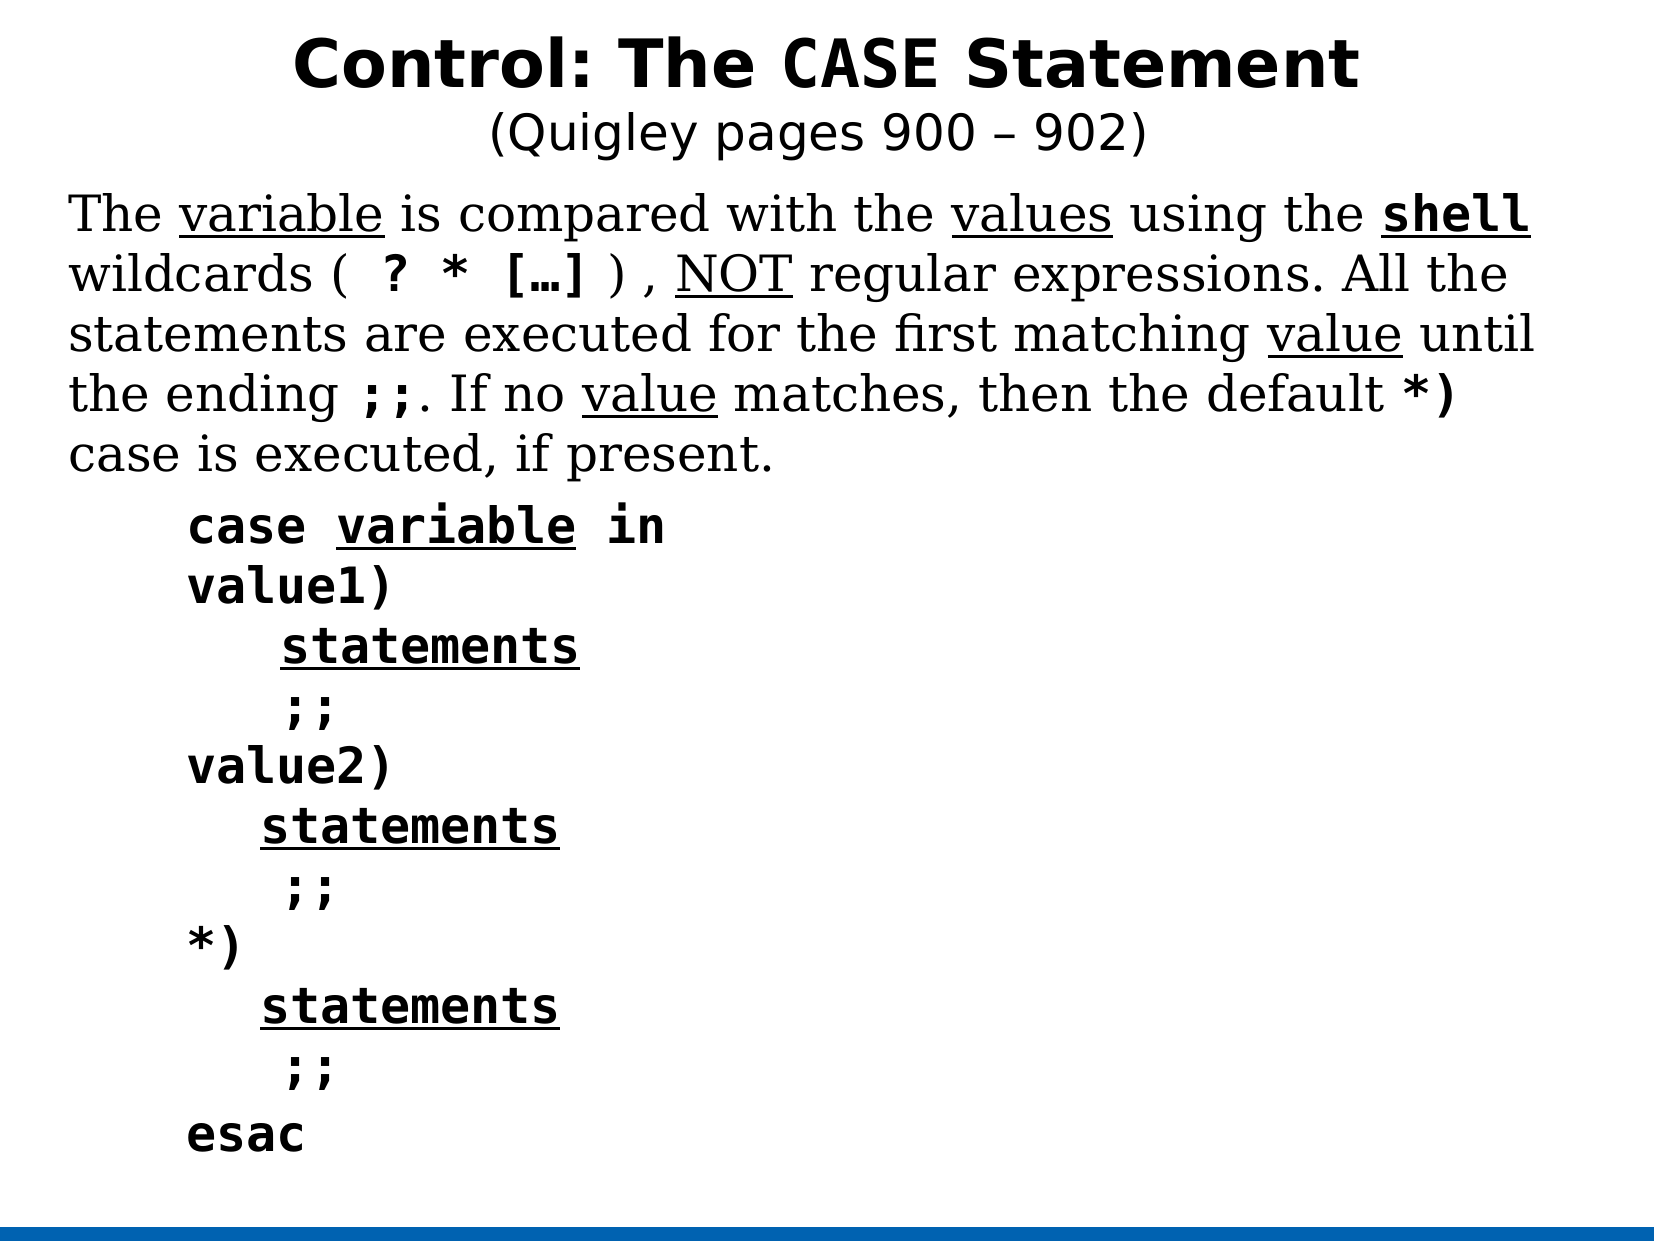

# Control: The CASE Statement (Quigley pages 900 – 902)
The variable is compared with the values using the shell wildcards ( ? * […] ) , NOT regular expressions. All the statements are executed for the first matching value until the ending ;;. If no value matches, then the default *) case is executed, if present.
case variable in
value1)
	statements
	;;
value2)
	statements
	;;
*)
	statements
	;;
esac